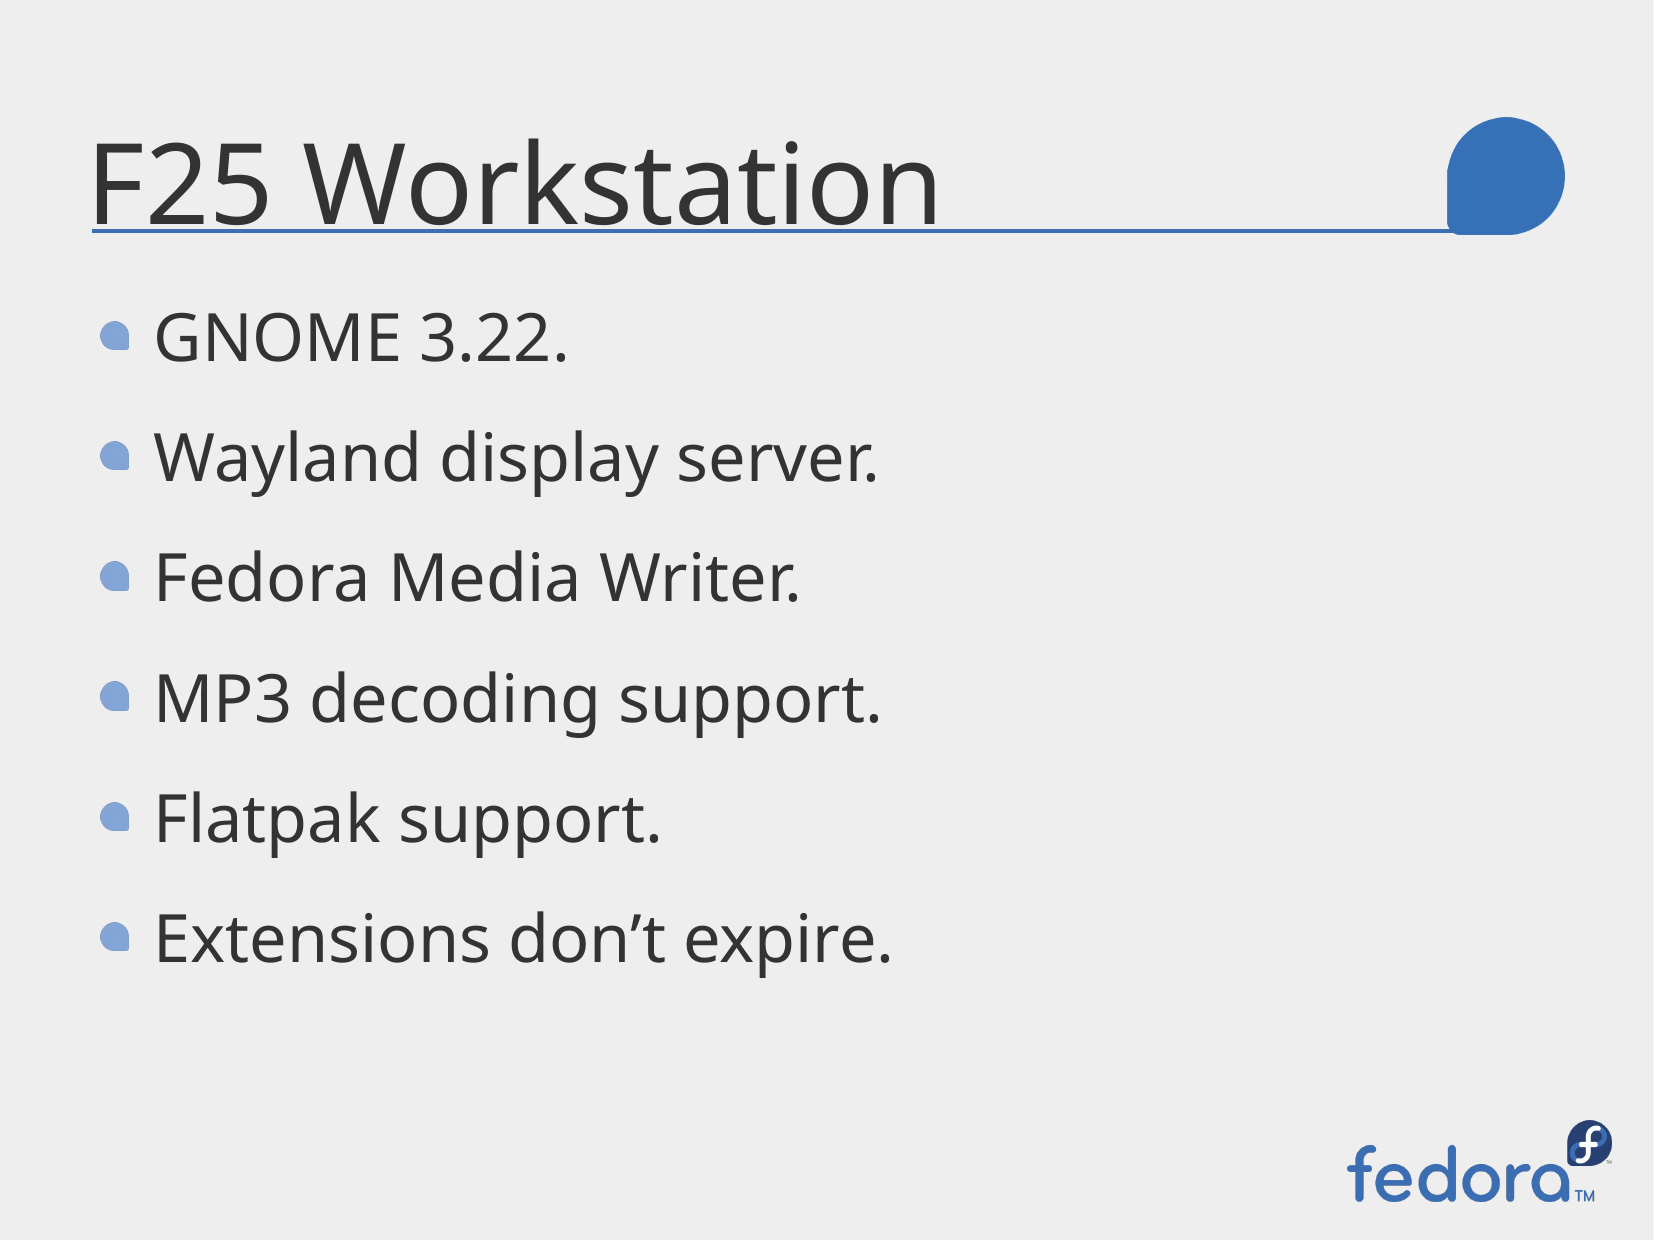

# F25 Workstation
GNOME 3.22.
Wayland display server.
Fedora Media Writer.
MP3 decoding support.
Flatpak support.
Extensions don’t expire.